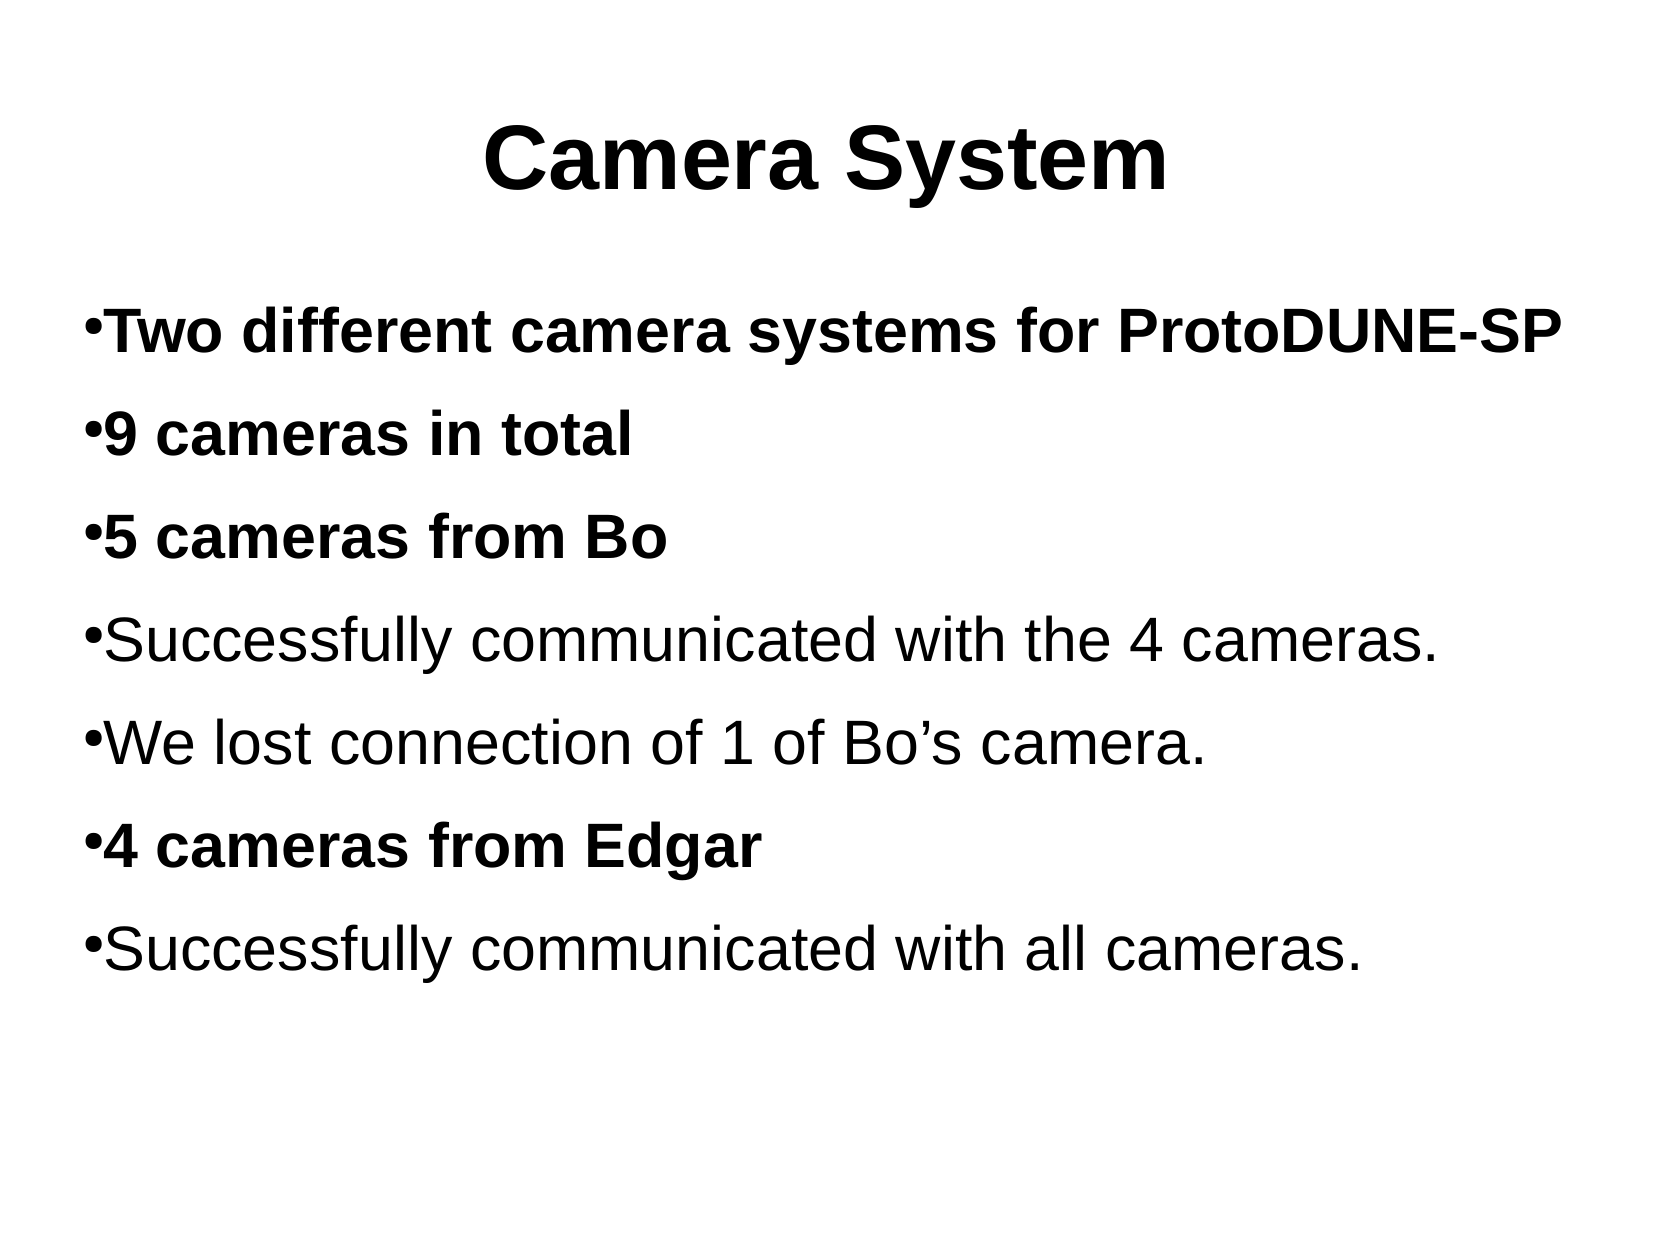

# Camera System
Two different camera systems for ProtoDUNE-SP
9 cameras in total
5 cameras from Bo
Successfully communicated with the 4 cameras.
We lost connection of 1 of Bo’s camera.
4 cameras from Edgar
Successfully communicated with all cameras.